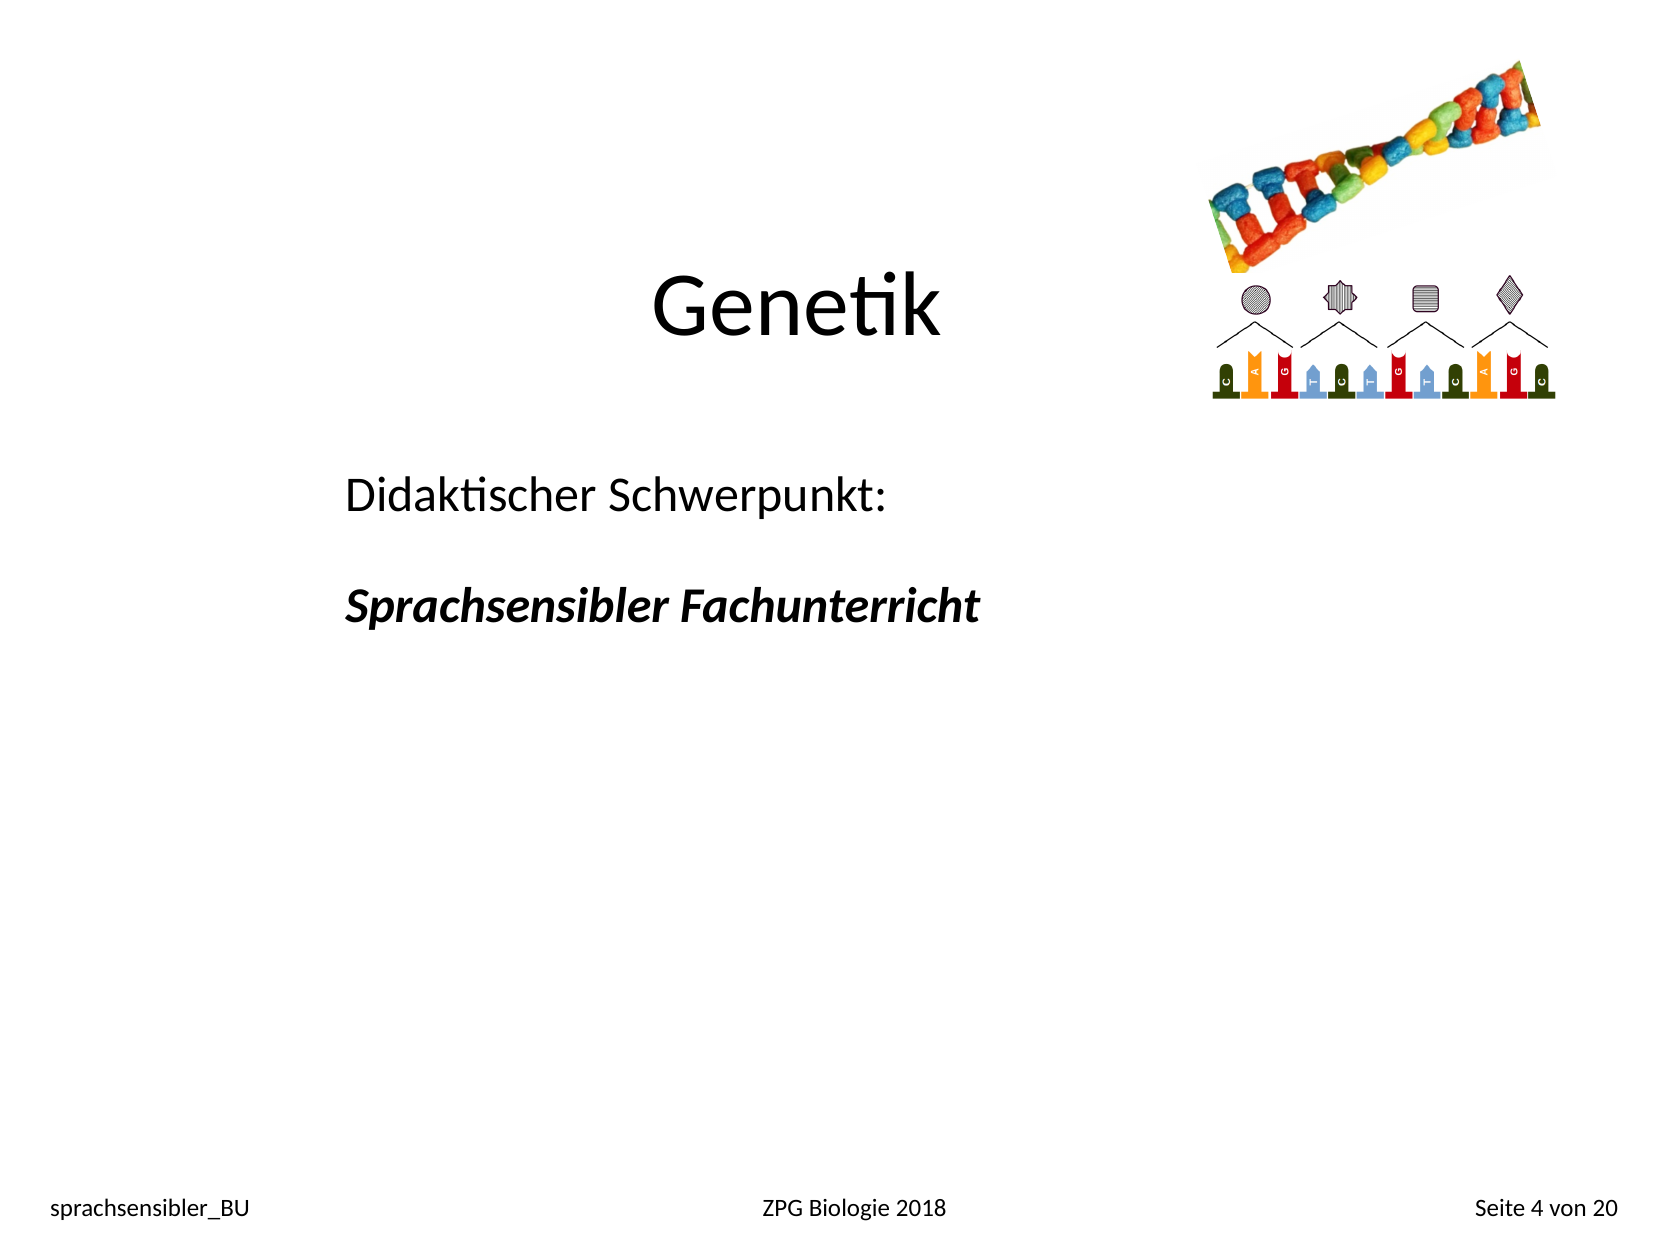

# Genetik
Didaktischer Schwerpunkt:
Sprachsensibler Fachunterricht
sprachsensibler_BU					ZPG Biologie 2018					Seite 4 von 20